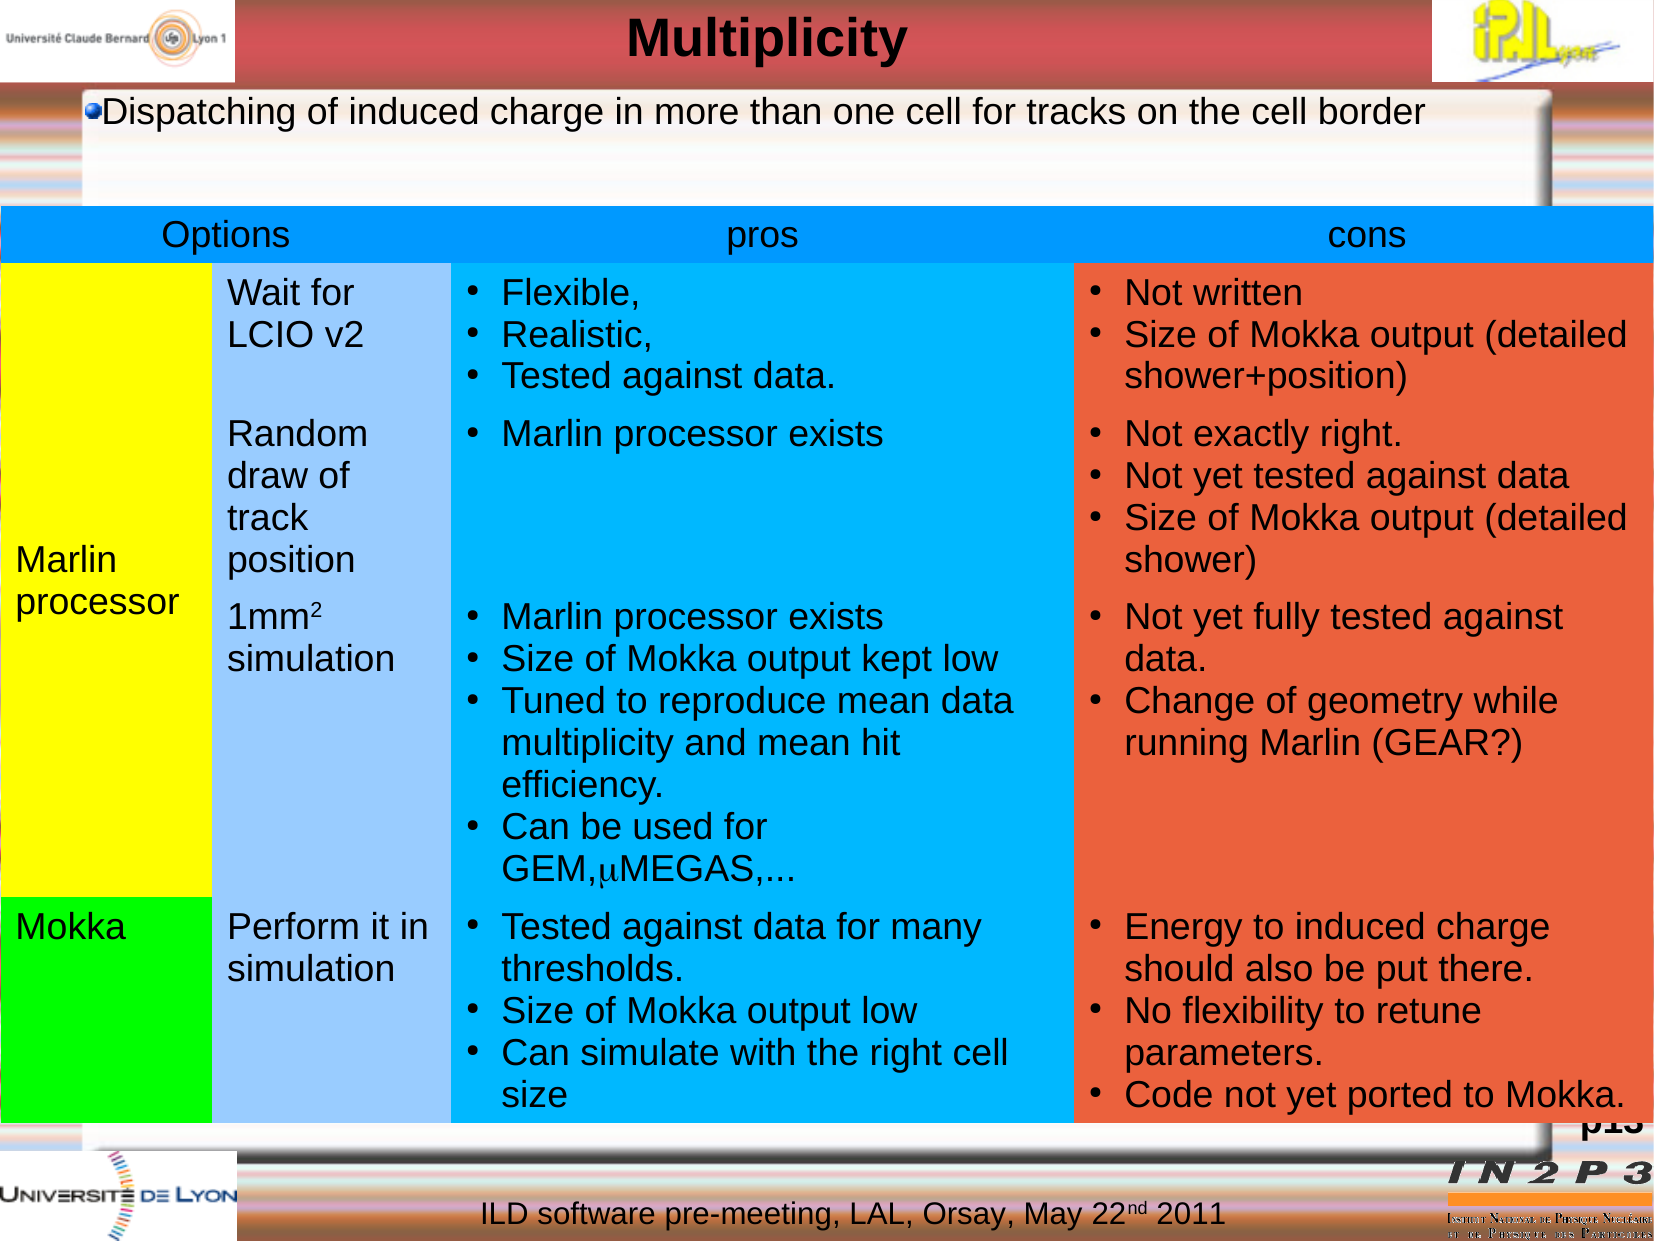

Multiplicity
Dispatching of induced charge in more than one cell for tracks on the cell border
| Options | | pros | cons |
| --- | --- | --- | --- |
| Marlin processor | Wait for LCIO v2 | Flexible, Realistic, Tested against data. | Not written Size of Mokka output (detailed shower+position) |
| | Random draw of track position | Marlin processor exists | Not exactly right. Not yet tested against data Size of Mokka output (detailed shower) |
| | 1mm2 simulation | Marlin processor exists Size of Mokka output kept low Tuned to reproduce mean data multiplicity and mean hit efficiency. Can be used for GEM,mMEGAS,... | Not yet fully tested against data. Change of geometry while running Marlin (GEAR?) |
| Mokka | Perform it in simulation | Tested against data for many thresholds. Size of Mokka output low Can simulate with the right cell size | Energy to induced charge should also be put there. No flexibility to retune parameters. Code not yet ported to Mokka. |